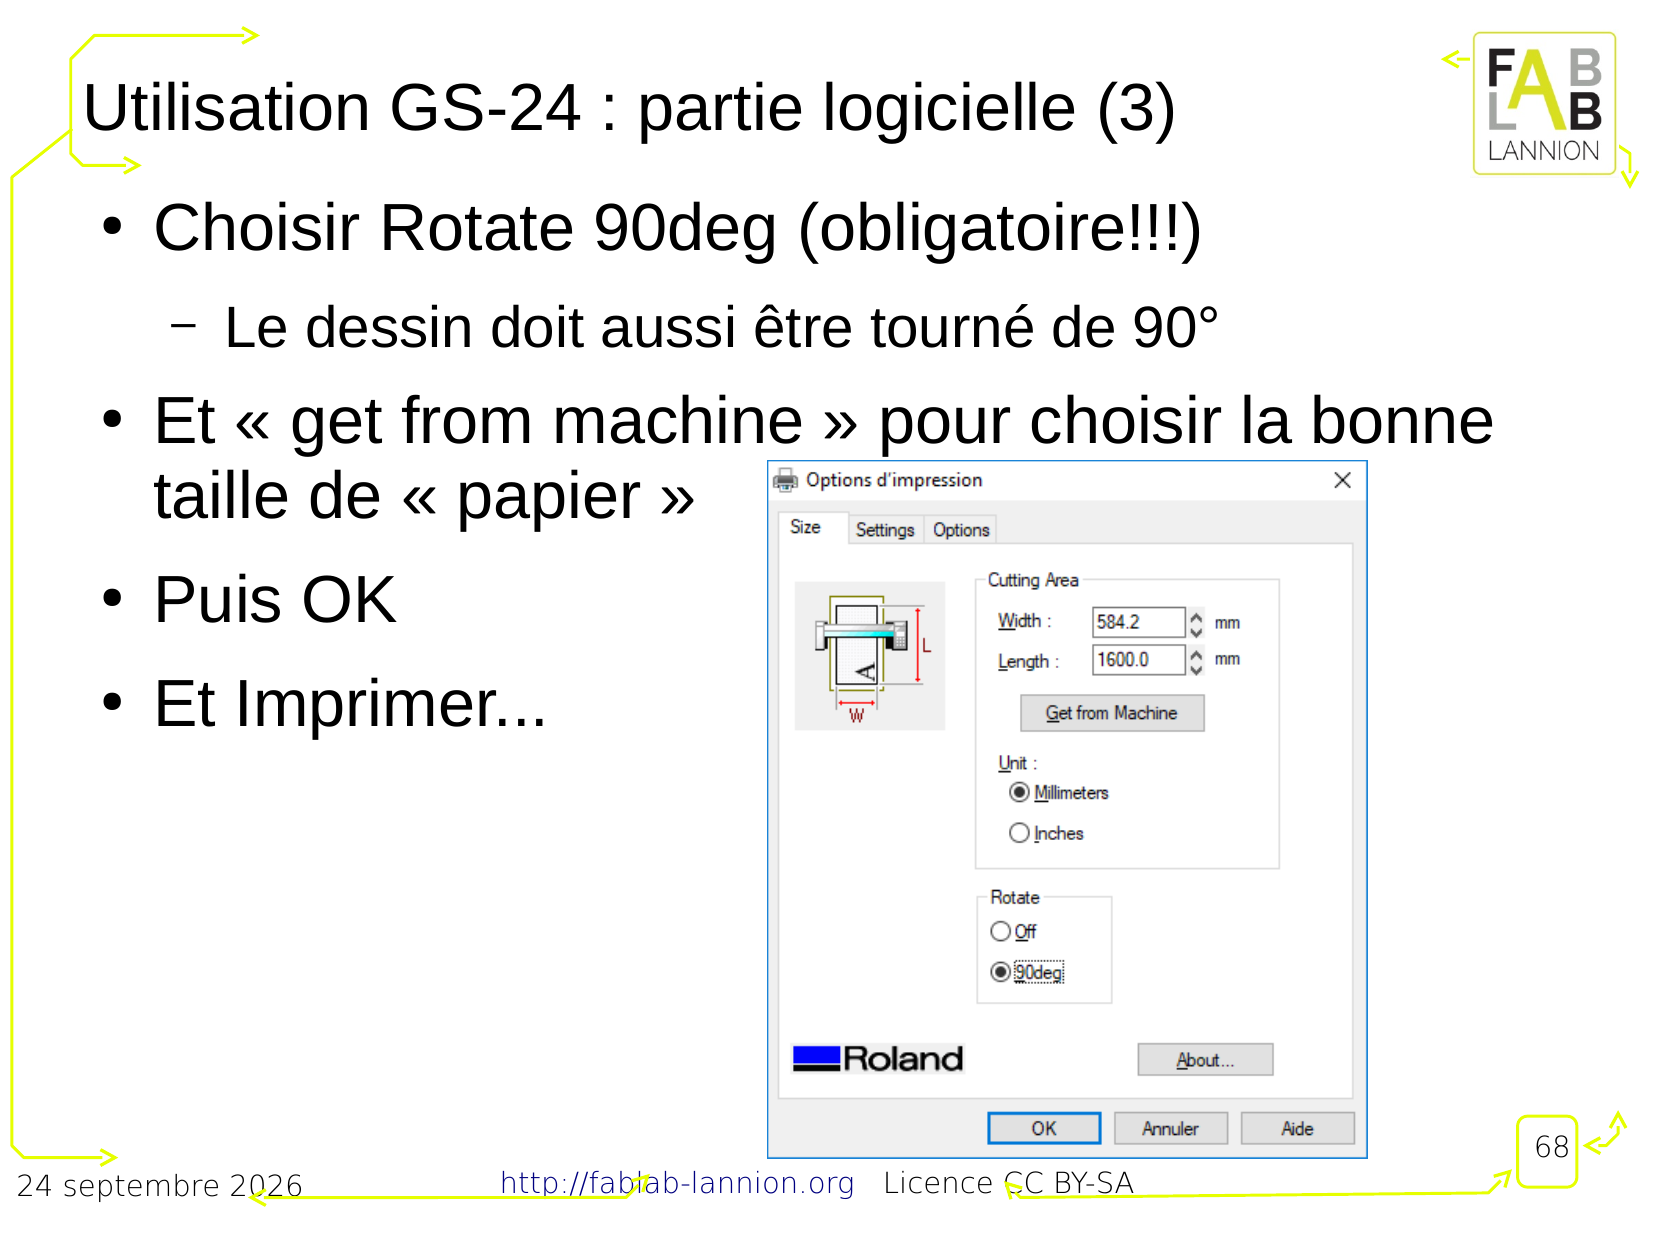

# Utilisation GS-24 : partie logicielle (3)
Choisir Rotate 90deg (obligatoire!!!)
Le dessin doit aussi être tourné de 90°
Et « get from machine » pour choisir la bonne taille de « papier »
Puis OK
Et Imprimer...
68